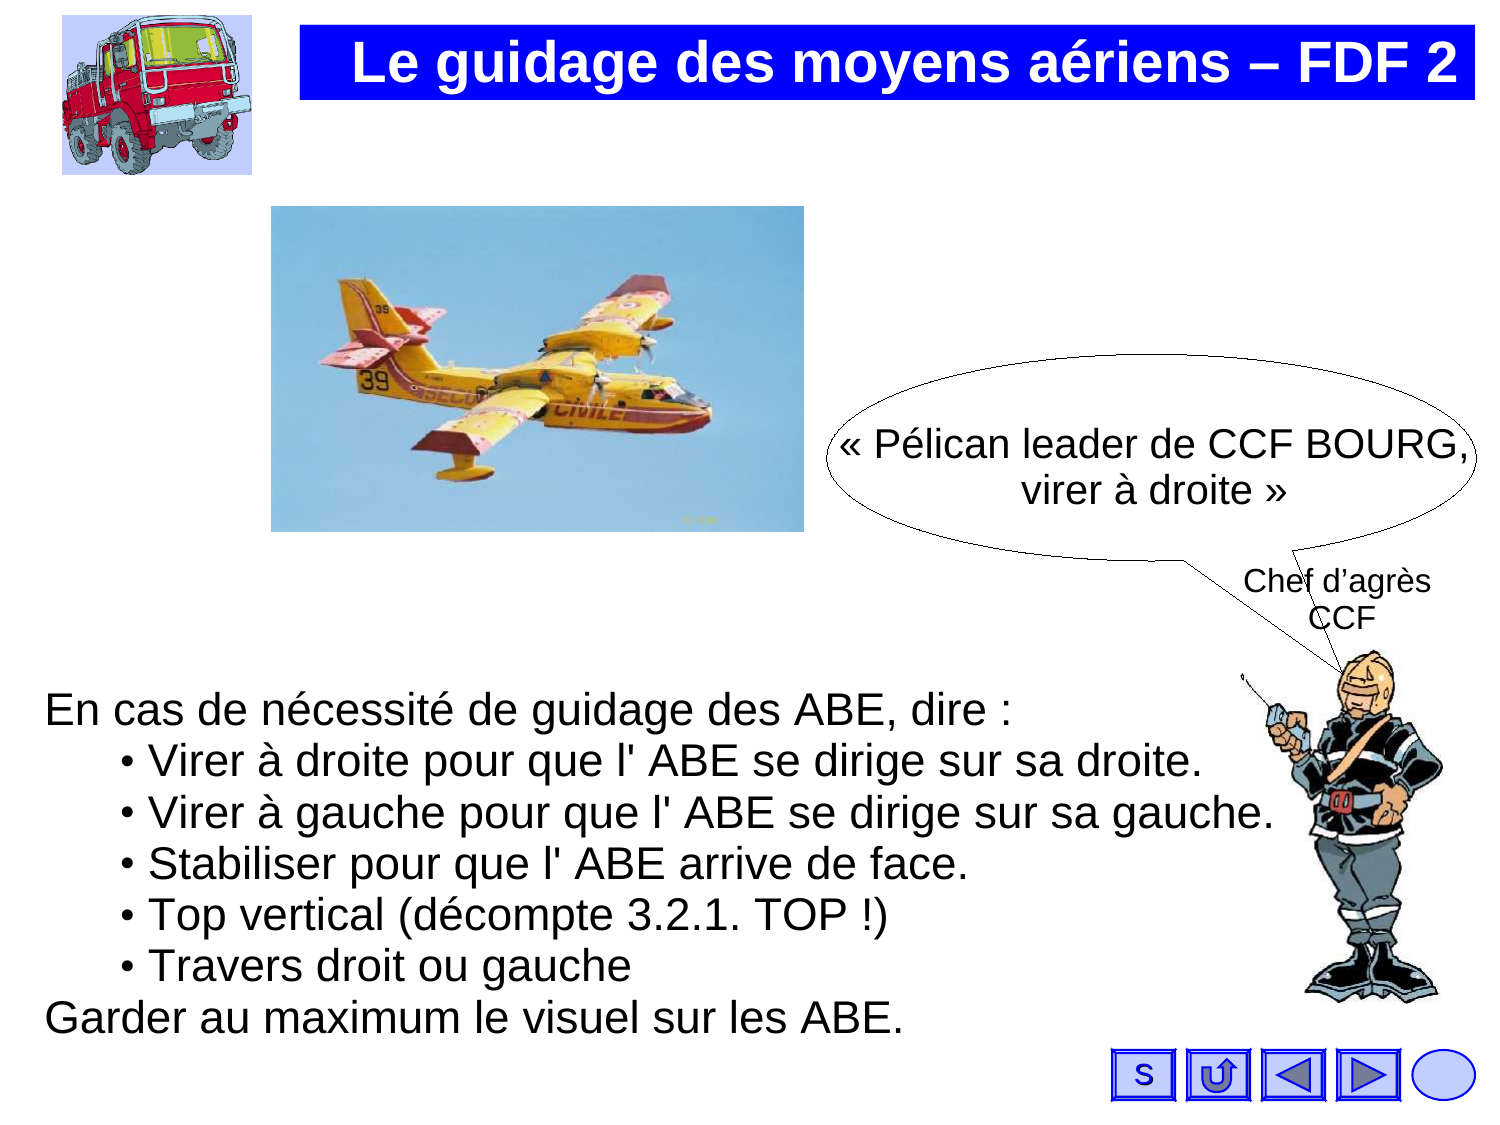

Le guidage des moyens aériens – FDF 2
« Pélican leader de CCF BOURG, virer à droite »
Chef d’agrès
 CCF
En cas de nécessité de guidage des ABE, dire :
 Virer à droite pour que l' ABE se dirige sur sa droite.
 Virer à gauche pour que l' ABE se dirige sur sa gauche.
 Stabiliser pour que l' ABE arrive de face.
 Top vertical (décompte 3.2.1. TOP !)
 Travers droit ou gauche
Garder au maximum le visuel sur les ABE.